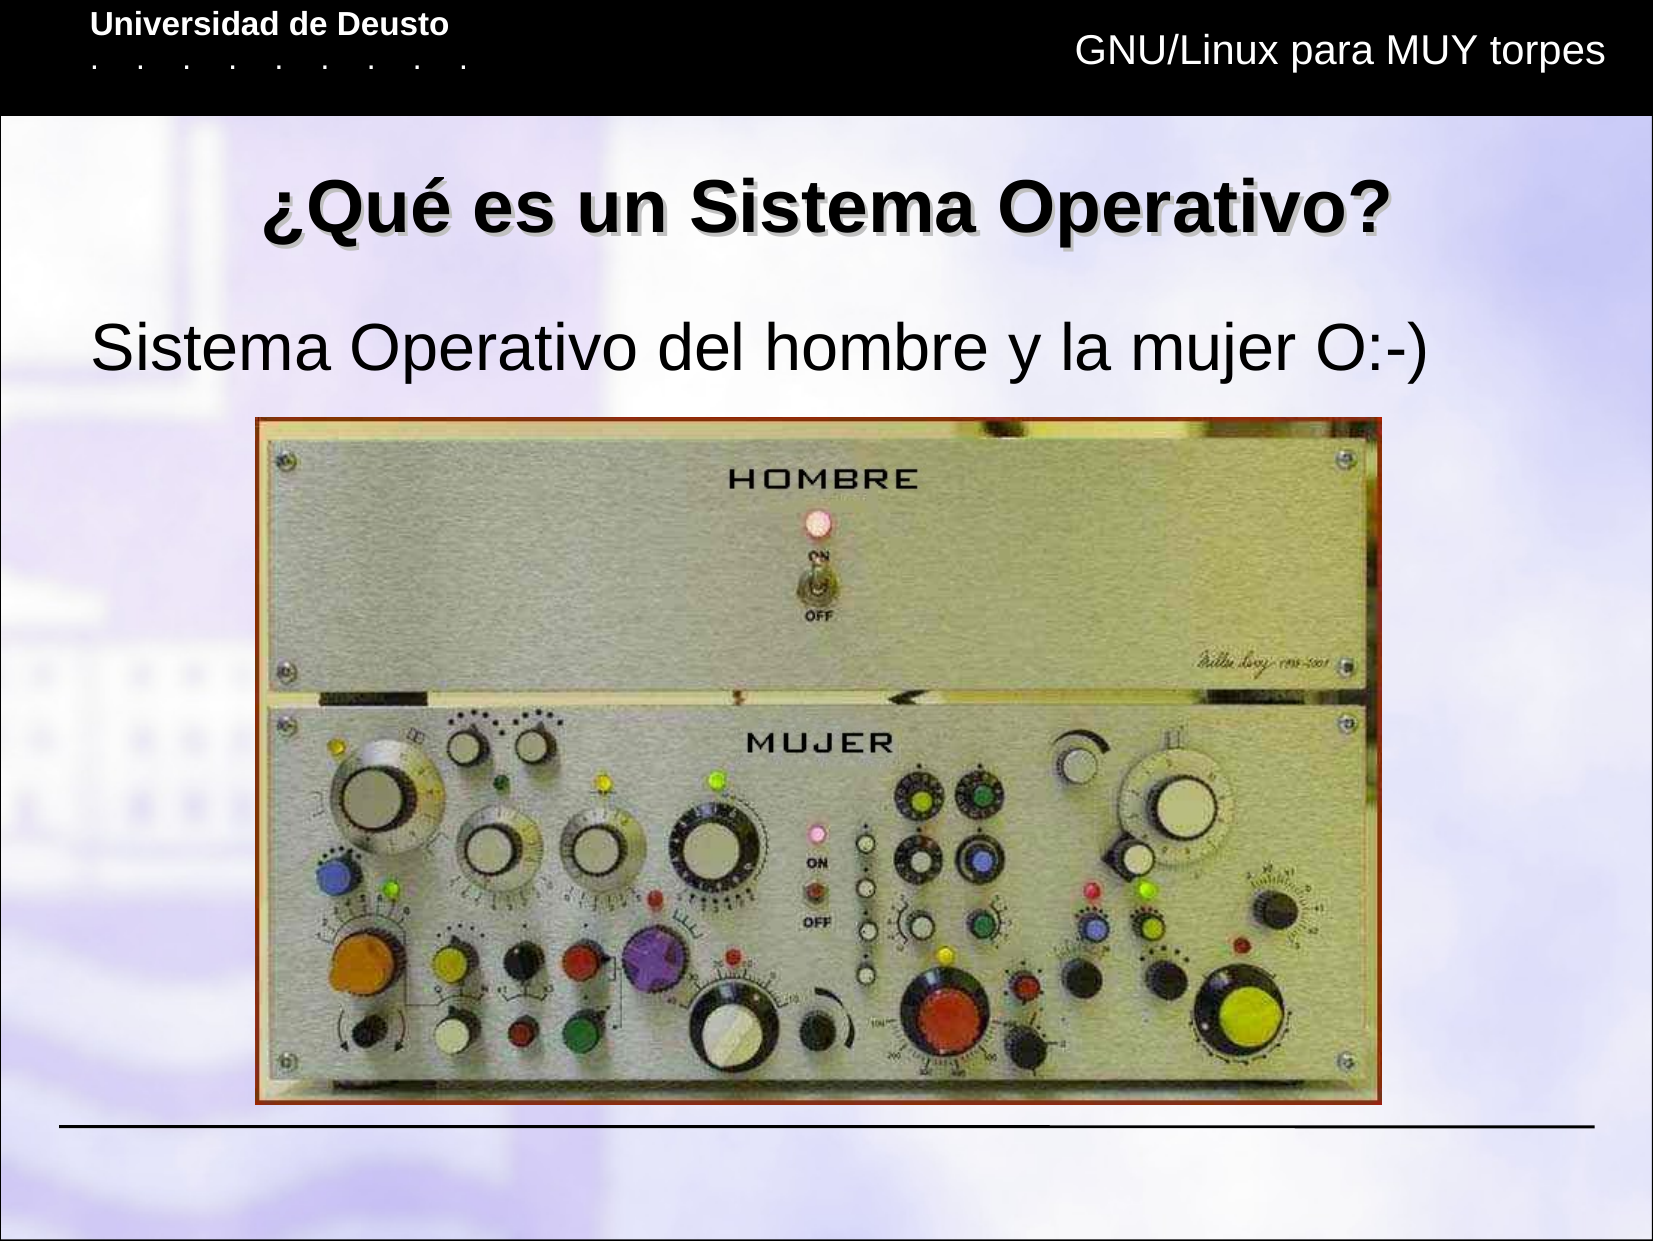

# ¿Qué es un Sistema Operativo?
Sistema Operativo del hombre y la mujer O:-)